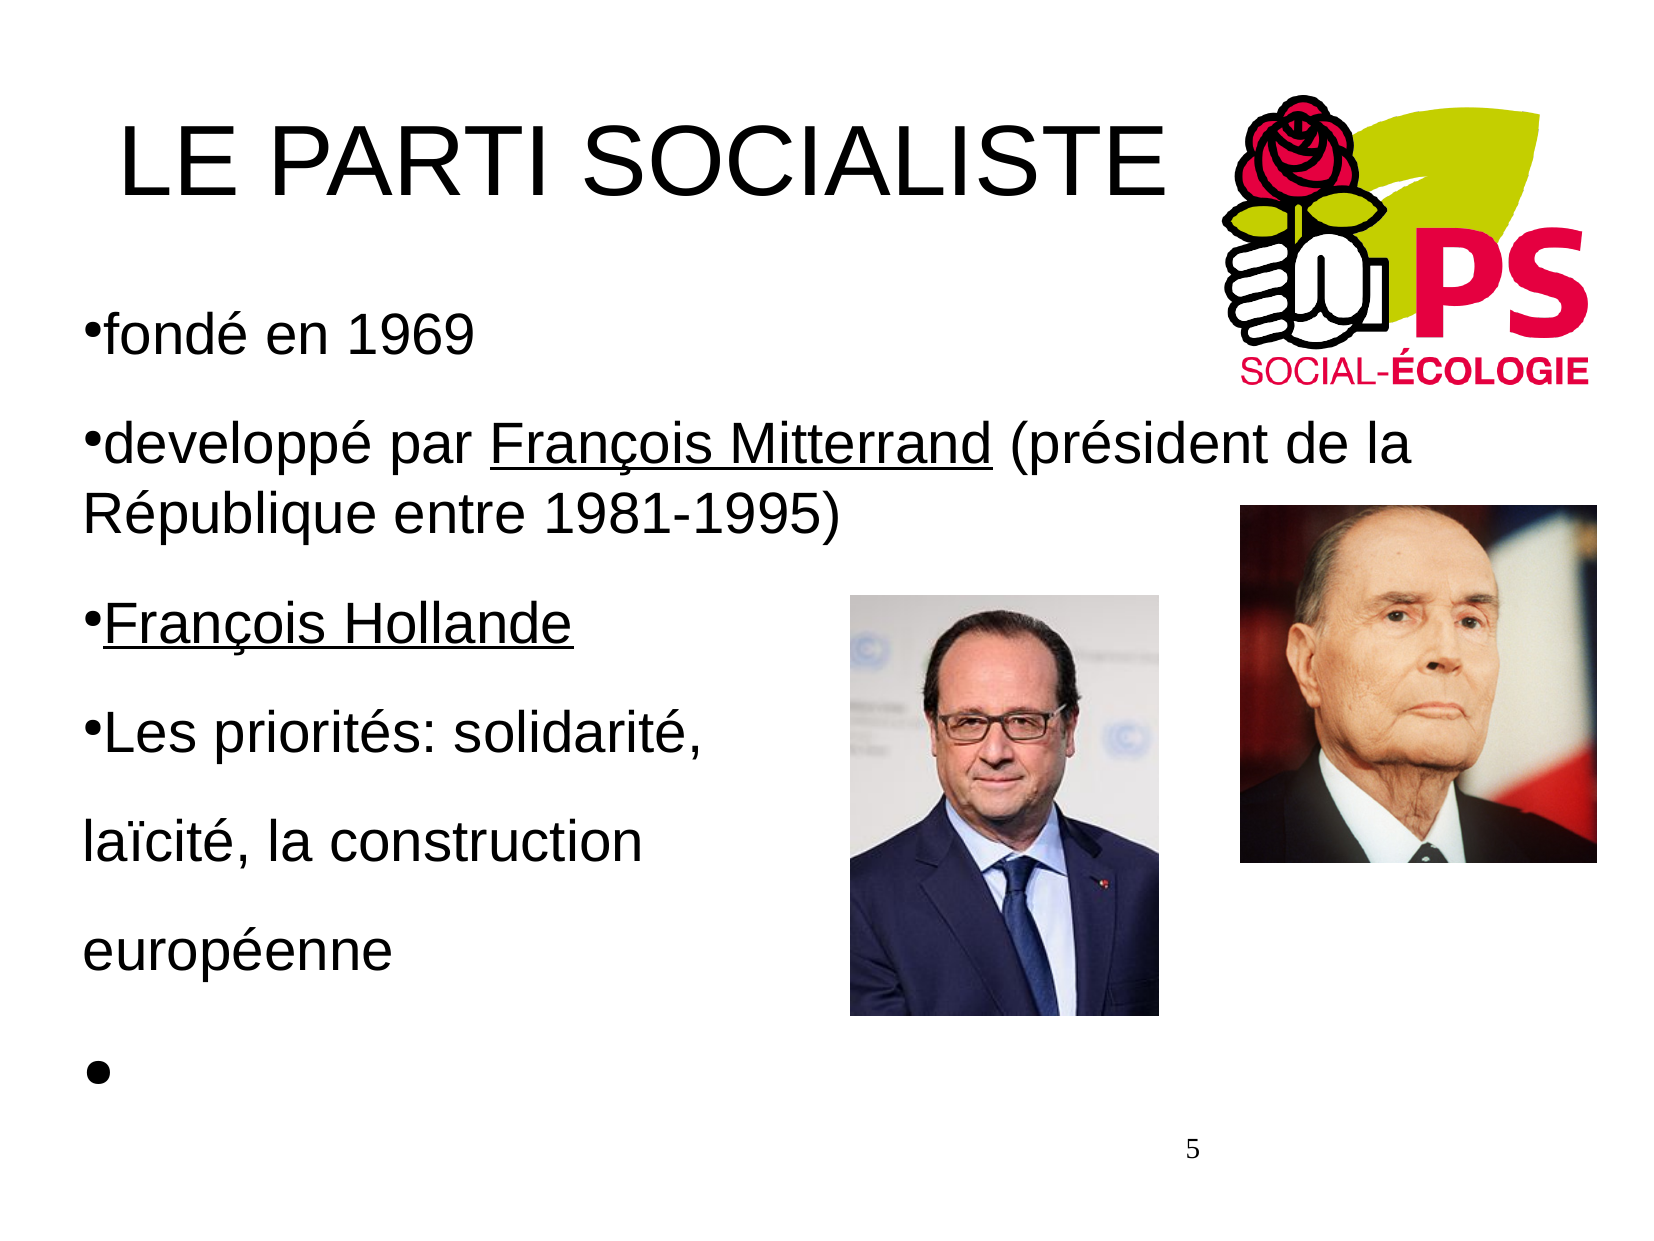

# LE PARTI SOCIALISTE
fondé en 1969
developpé par François Mitterrand (président de la République entre 1981-1995)
François Hollande
Les priorités: solidarité,
laïcité, la construction
européenne